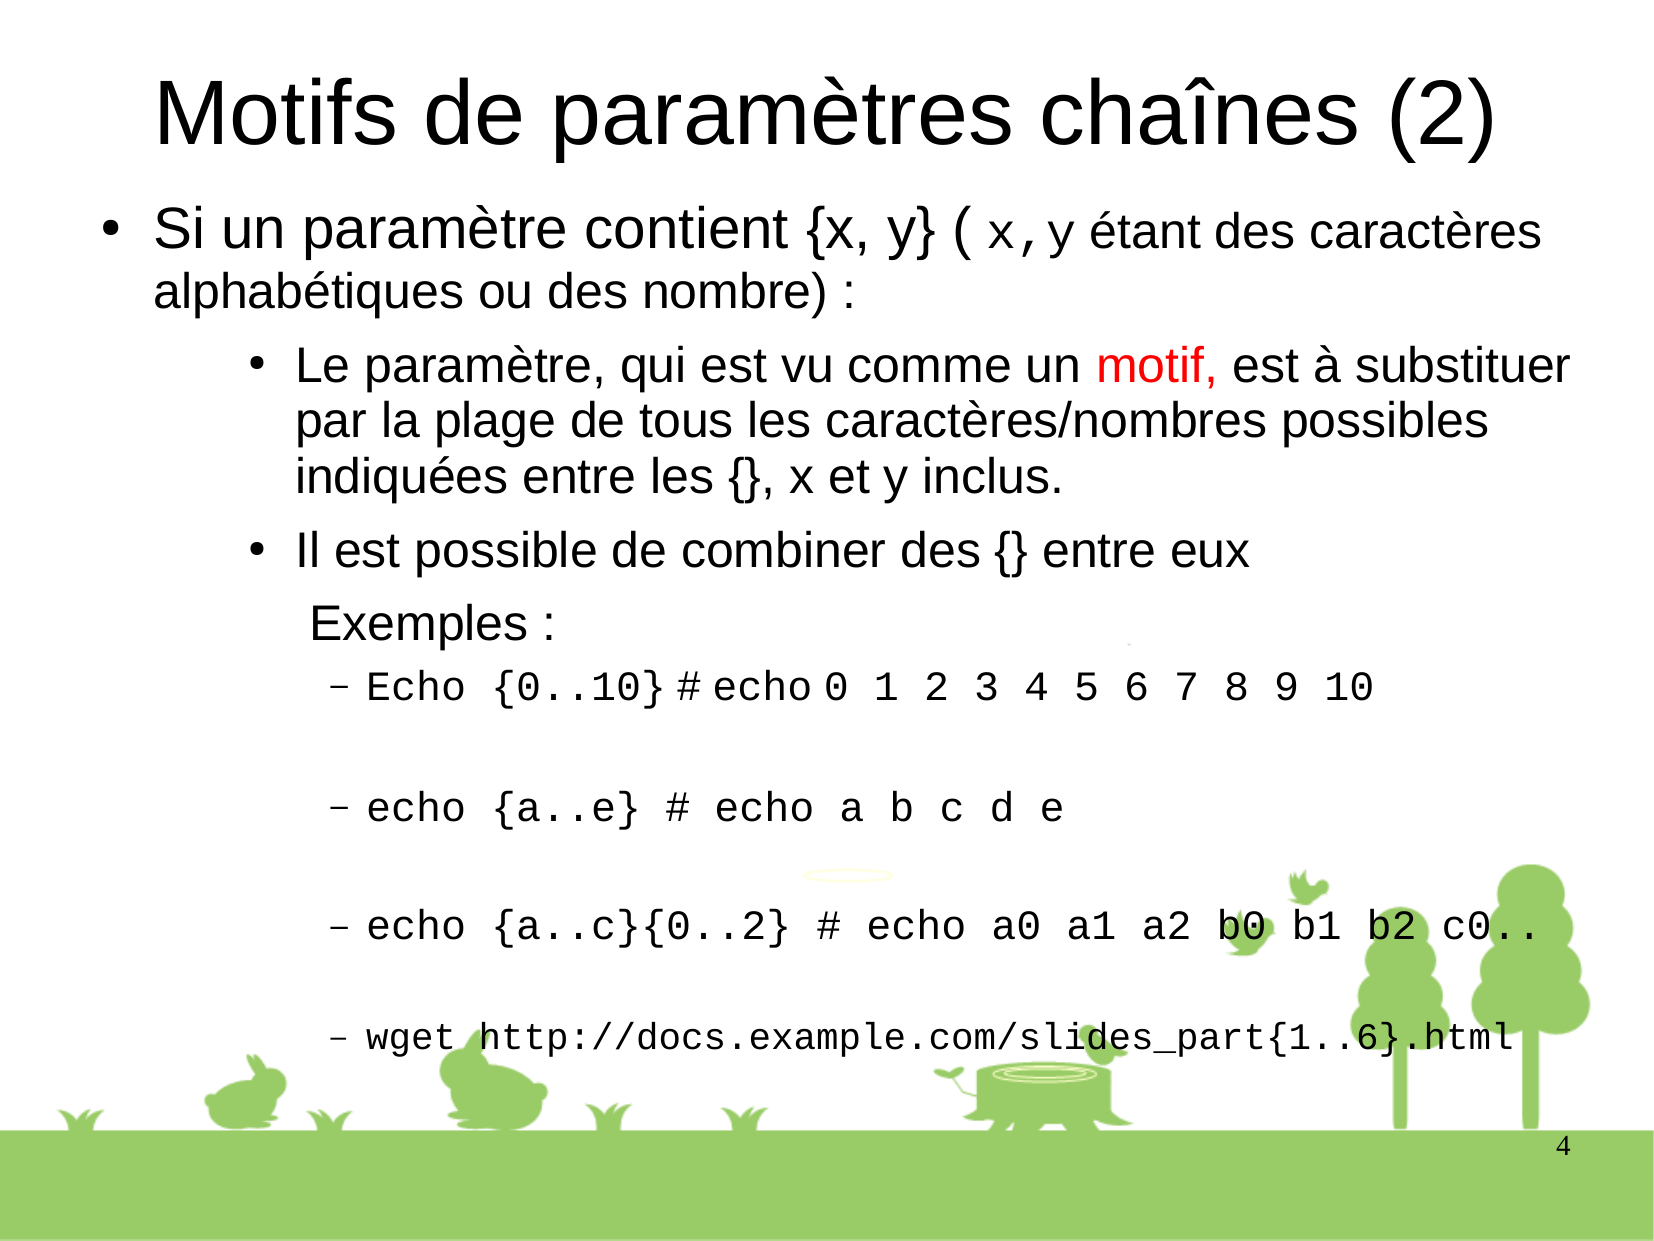

# Motifs de paramètres chaînes (2)
Si un paramètre contient {x, y} ( x,y étant des caractères alphabétiques ou des nombre) :
Le paramètre, qui est vu comme un motif, est à substituer par la plage de tous les caractères/nombres possibles indiquées entre les {}, x et y inclus.
Il est possible de combiner des {} entre eux
 Exemples :
Echo {0..10} # echo 0 1 2 3 4 5 6 7 8 9 10
echo {a..e} # echo a b c d e
echo {a..c}{0..2} # echo a0 a1 a2 b0 b1 b2 c0..
wget http://docs.example.com/slides_part{1..6}.html
4